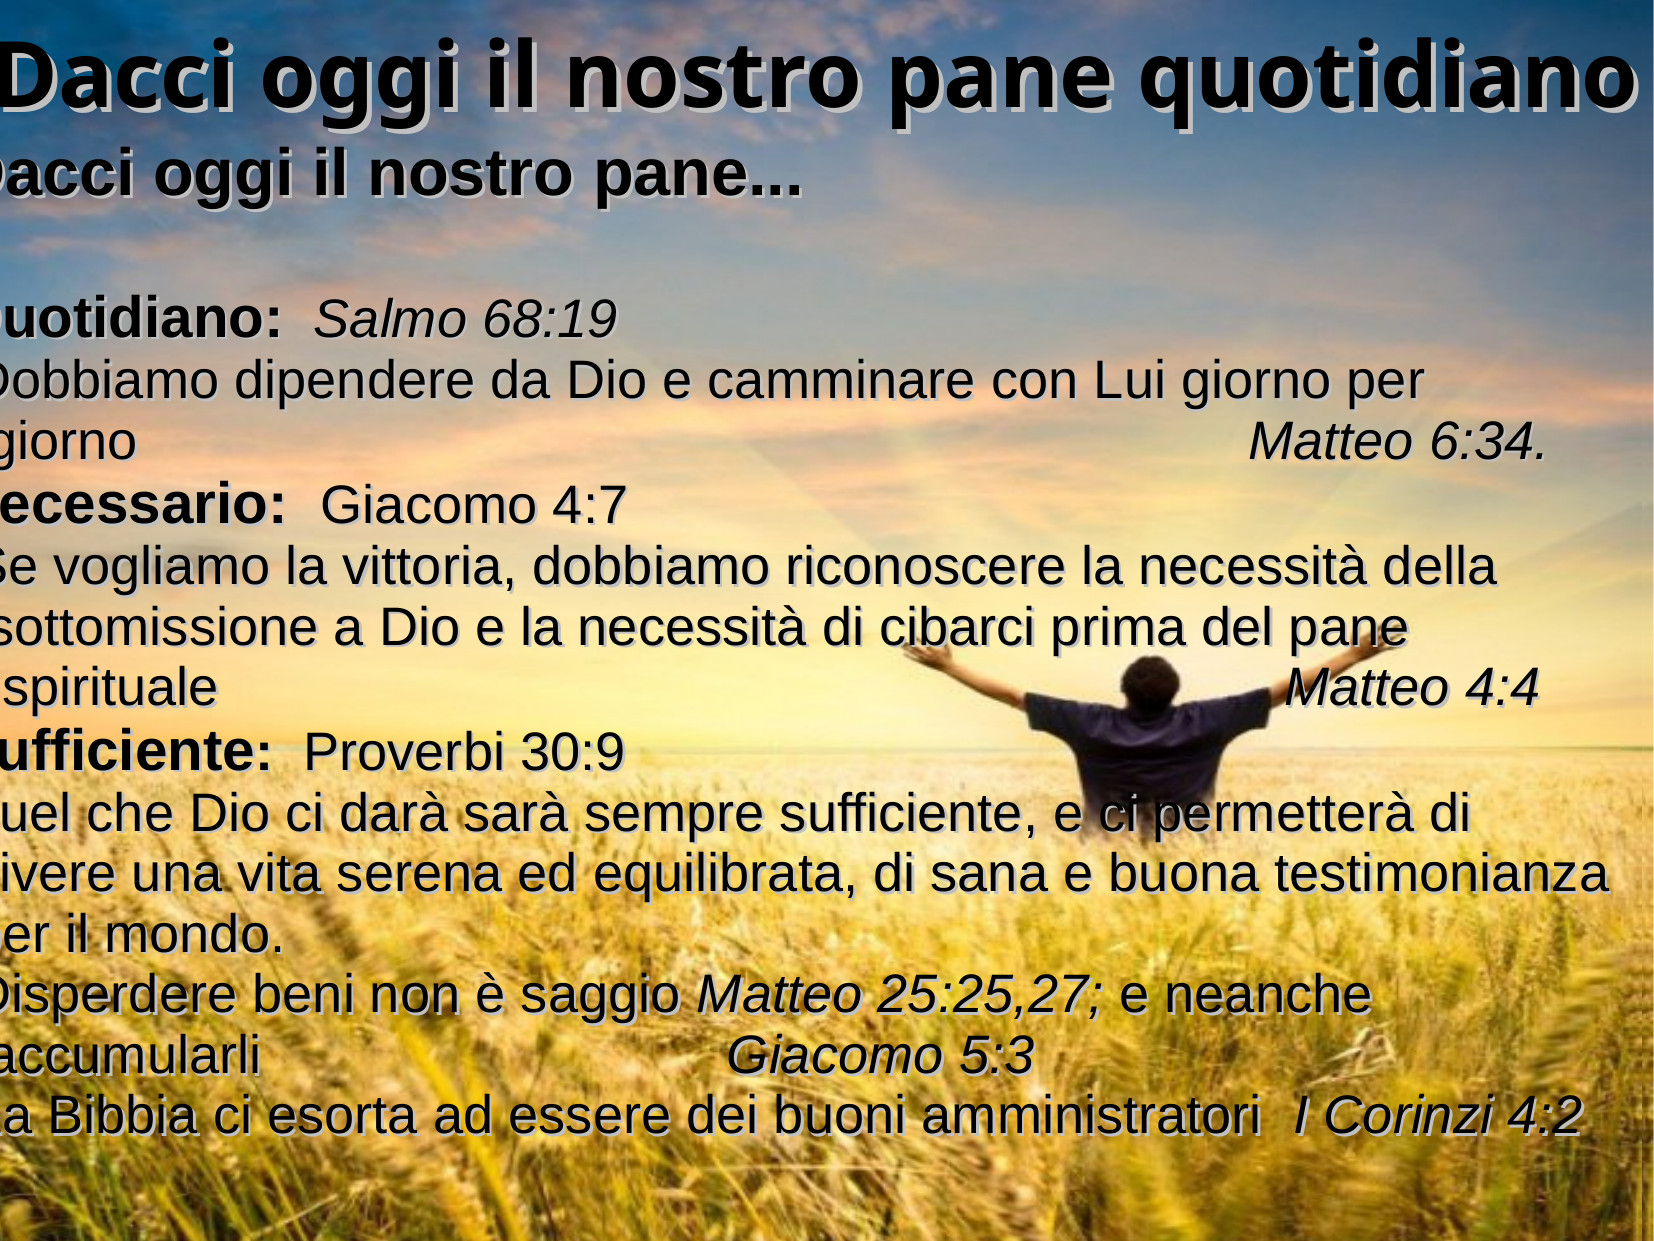

Introduzione
La cameretta.
 Ma tu, quando preghi, entra nella tua cameretta (Matteo 6:6).
Ma tu – questo implica che tu sei chiamato alla vera preghiera,
alla vera adorazione, alla vera comunione con Dio Padre!
 Dio ha delle richieste precise riguardo chi vuole adorarLo
 Giovanni 4:23,24.
 Gesù introduce un concetto caro a tutti i credenti risvegliati e ripieni dello
 Spirito Santo: la preghiera personale; è nella preghiera nascosta che
 Dio più si rivela; è la tua invocazione fervente e silenziosa che più gli è
 gradita; è il tuo grido nella valle dell’umiliazione, o la tua lode sul monte
 della vittoria che salgono come profumo soave al Suo trono.
 Fa’ orazione al Padre tuo che è nel segreto.
Dio è un Dio che si nasconde agli empi, ma che si rivela e rivela le Sue
meraviglie solo a quanti lo cercano Matteo 11:25.
Introduzione
 oggi il nostro pane quotidiano
Dacci oggi il nostro pane quotidiano
Dacci oggi il nostro pane...
Quotidiano: Salmo 68:19
 Dobbiamo dipendere da Dio e camminare con Lui giorno per
 giorno Matteo 6:34.
Necessario: Giacomo 4:7
 Se vogliamo la vittoria, dobbiamo riconoscere la necessità della
 sottomissione a Dio e la necessità di cibarci prima del pane
 spirituale Matteo 4:4
Sufficiente: Proverbi 30:9
Quel che Dio ci darà sarà sempre sufficiente, e ci permetterà di
 vivere una vita serena ed equilibrata, di sana e buona testimonianza
 per il mondo.
 Disperdere beni non è saggio Matteo 25:25,27; e neanche
 accumularli Giacomo 5:3
 La Bibbia ci esorta ad essere dei buoni amministratori I Corinzi 4:2